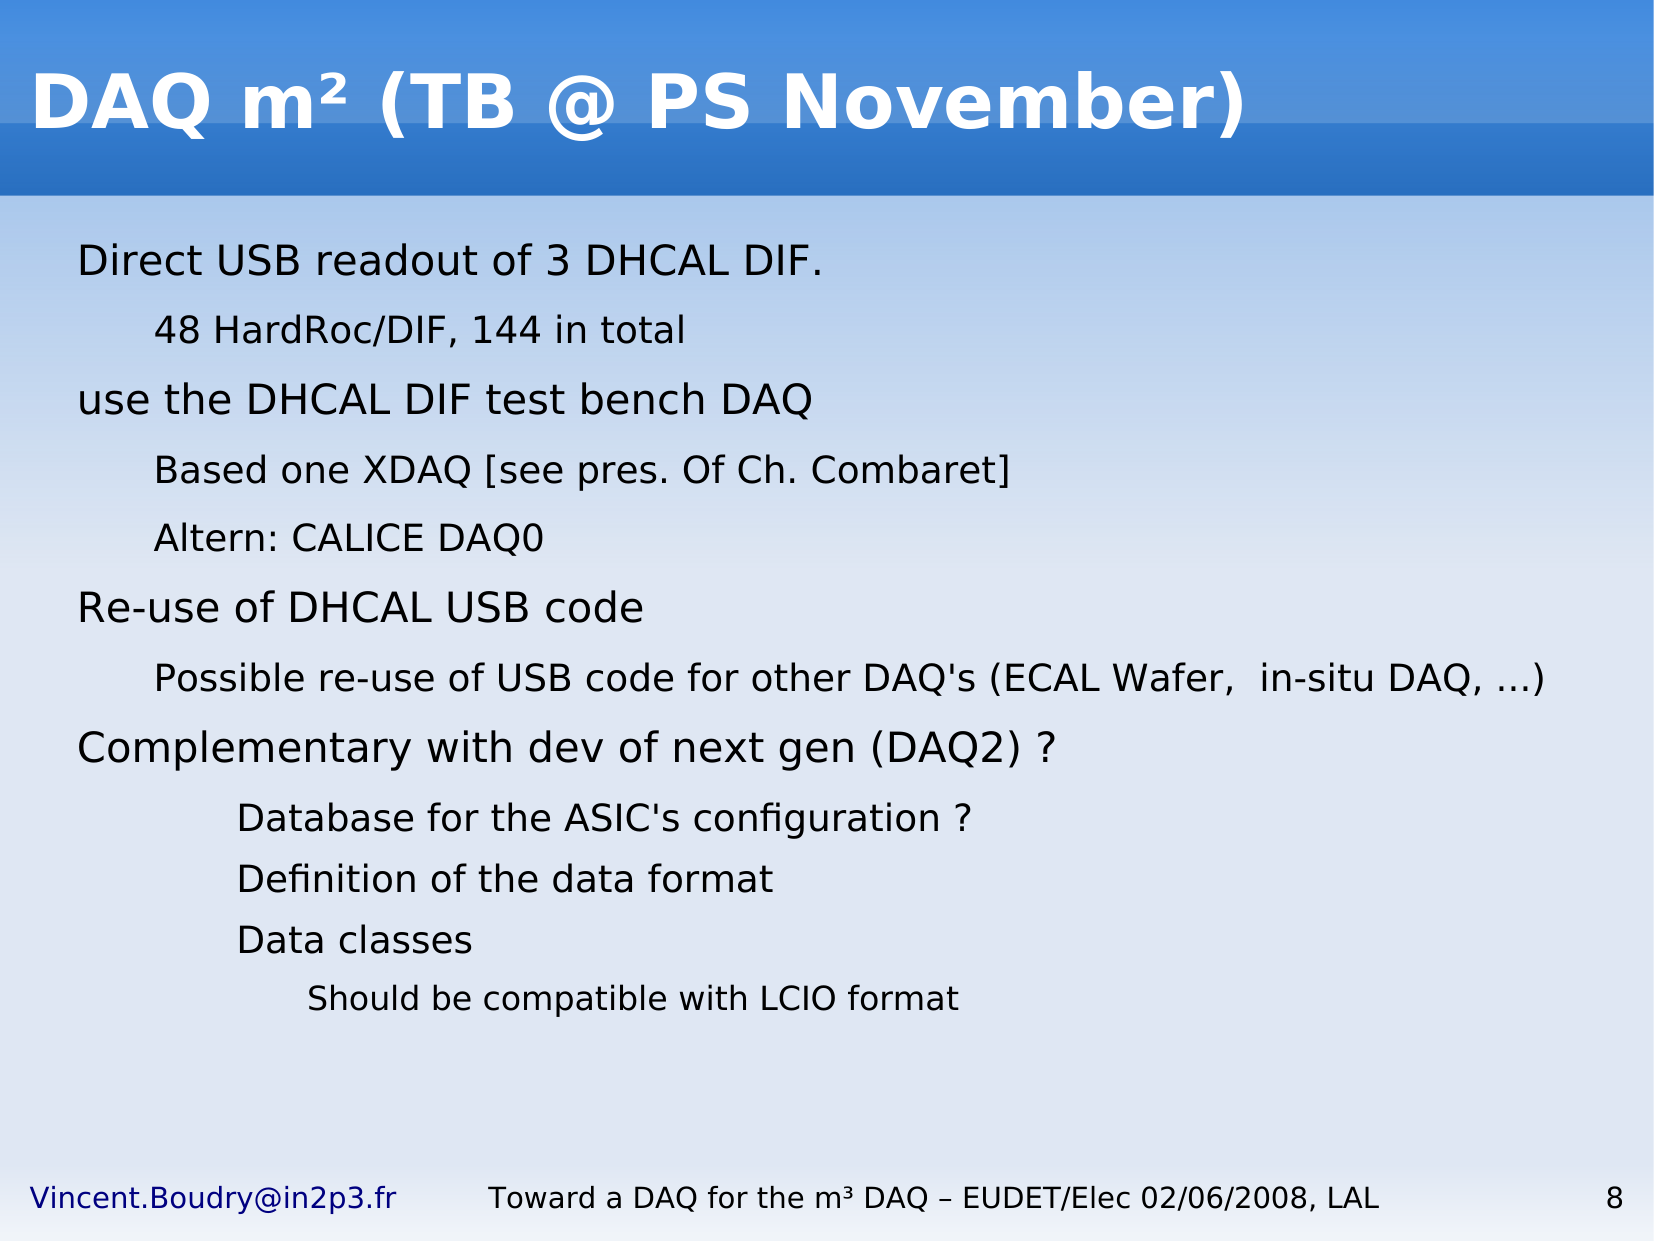

# DAQ m² (TB @ PS November)
Direct USB readout of 3 DHCAL DIF.
48 HardRoc/DIF, 144 in total
use the DHCAL DIF test bench DAQ
Based one XDAQ [see pres. Of Ch. Combaret]
Altern: CALICE DAQ0
Re-use of DHCAL USB code
Possible re-use of USB code for other DAQ's (ECAL Wafer, in-situ DAQ, ...)
Complementary with dev of next gen (DAQ2) ?
Database for the ASIC's configuration ?
Definition of the data format
Data classes
Should be compatible with LCIO format
Toward a DAQ for the m³ DAQ – EUDET/Elec 02/06/2008, LAL
8